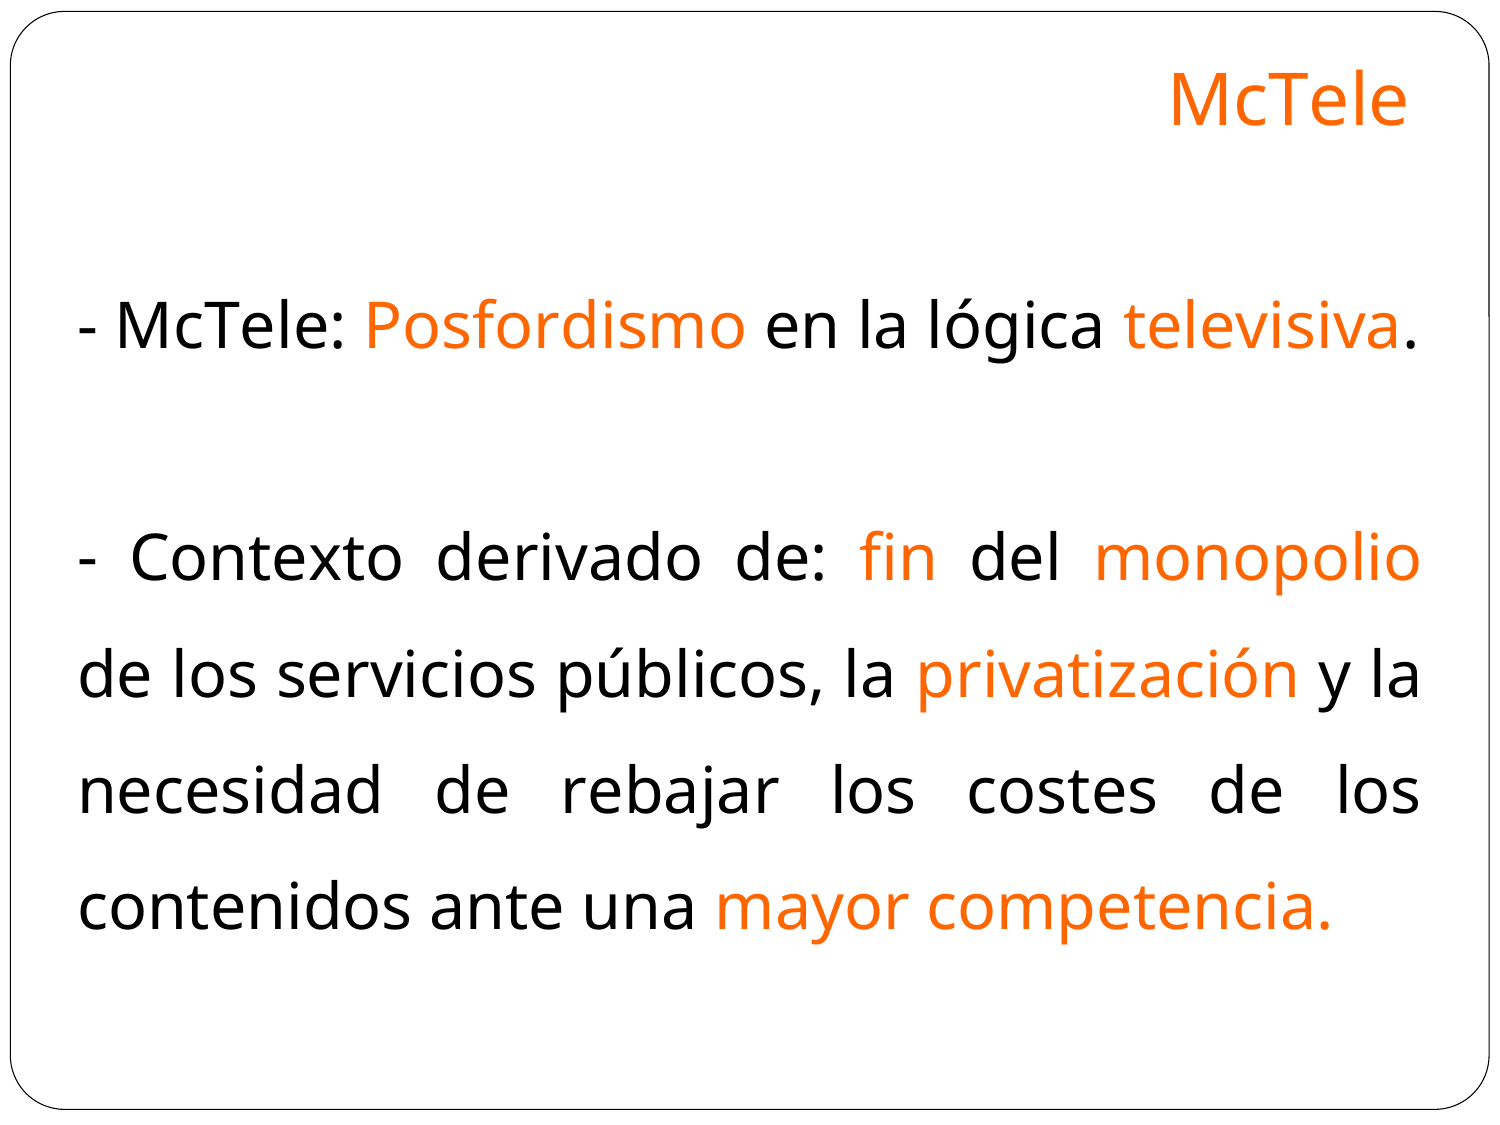

#
McTele
- McTele: Posfordismo en la lógica televisiva.
 Contexto derivado de: fin del monopolio de los servicios públicos, la privatización y la necesidad de rebajar los costes de los contenidos ante una mayor competencia.